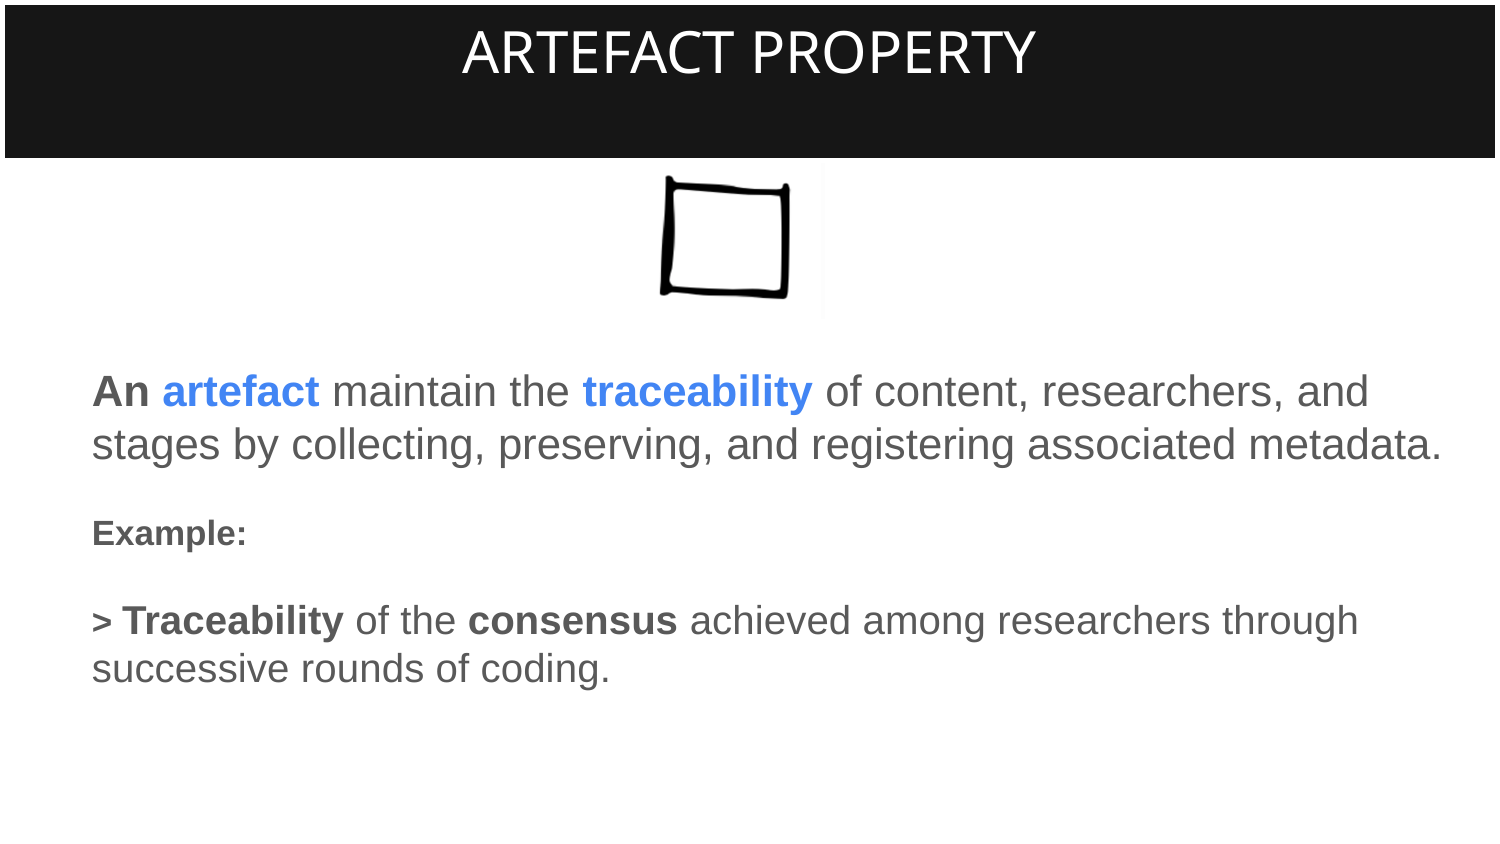

# Artefact Property
An artefact maintain the traceability of content, researchers, and stages by collecting, preserving, and registering associated metadata.
Example:
> Traceability of the consensus achieved among researchers through successive rounds of coding.